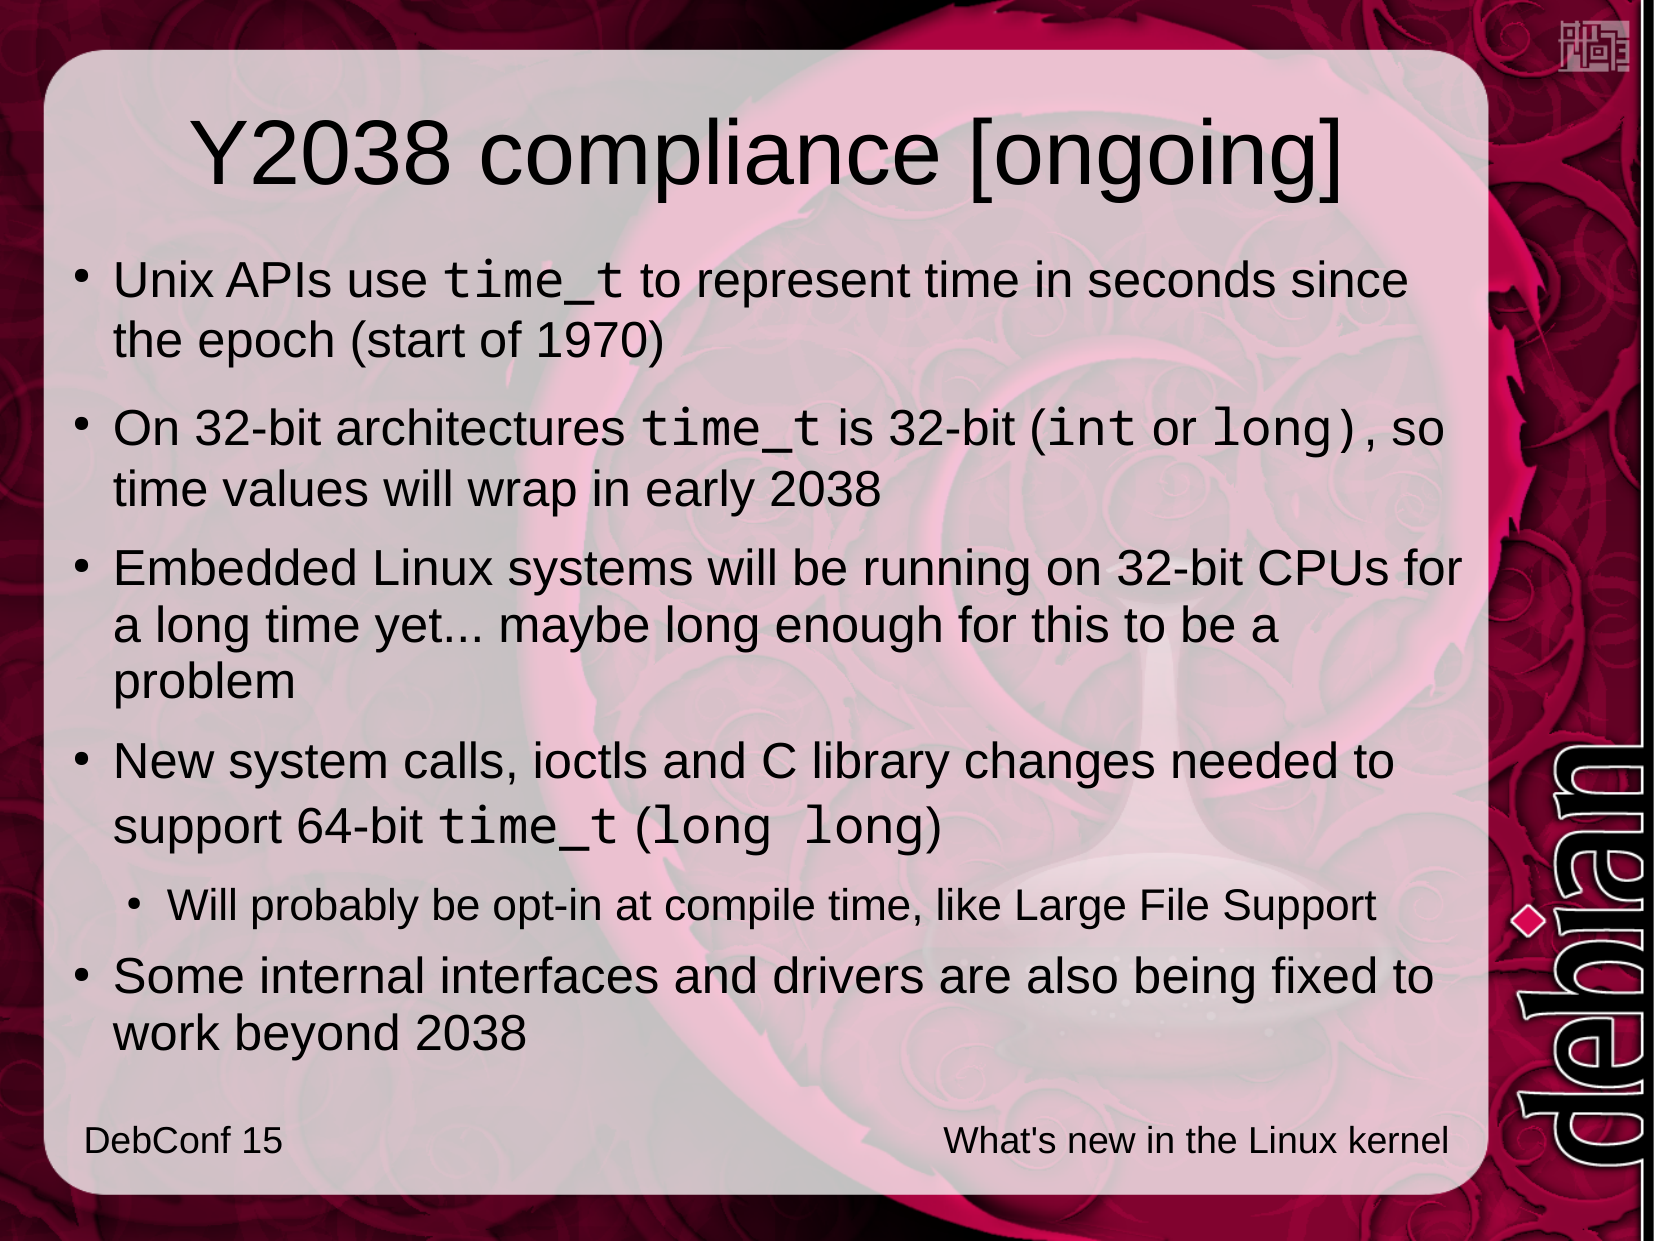

# Y2038 compliance [ongoing]
Unix APIs use time_t to represent time in seconds since the epoch (start of 1970)
On 32-bit architectures time_t is 32-bit (int or long), so time values will wrap in early 2038
Embedded Linux systems will be running on 32-bit CPUs for a long time yet... maybe long enough for this to be a problem
New system calls, ioctls and C library changes needed to support 64-bit time_t (long long)
Will probably be opt-in at compile time, like Large File Support
Some internal interfaces and drivers are also being fixed to work beyond 2038
DebConf 15
What's new in the Linux kernel